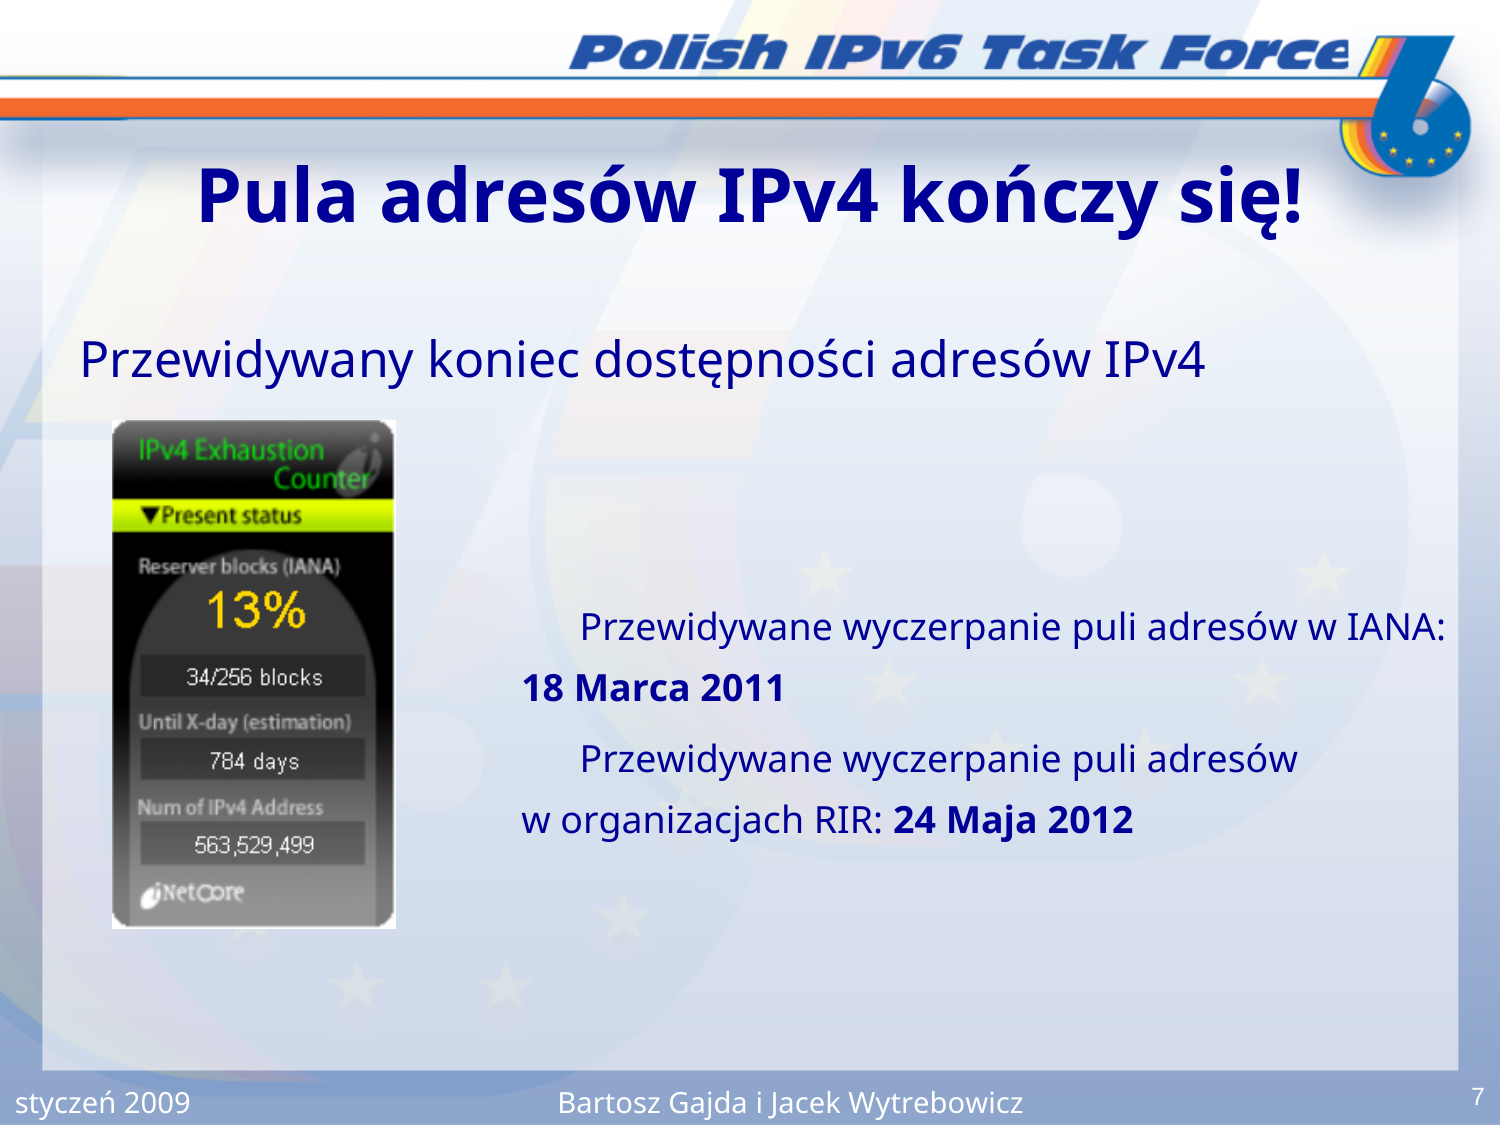

# Pula adresów IPv4 kończy się!
Przewidywany koniec dostępności adresów IPv4
Przewidywane wyczerpanie puli adresów w IANA:
18 Marca 2011
Przewidywane wyczerpanie puli adresów
w organizacjach RIR: 24 Maja 2012
	 żródło: http://www.potaroo.net/tools/ipv4/ stan: styczeń 2008
styczeń 2009
Bartosz Gajda i Jacek Wytrebowicz
7